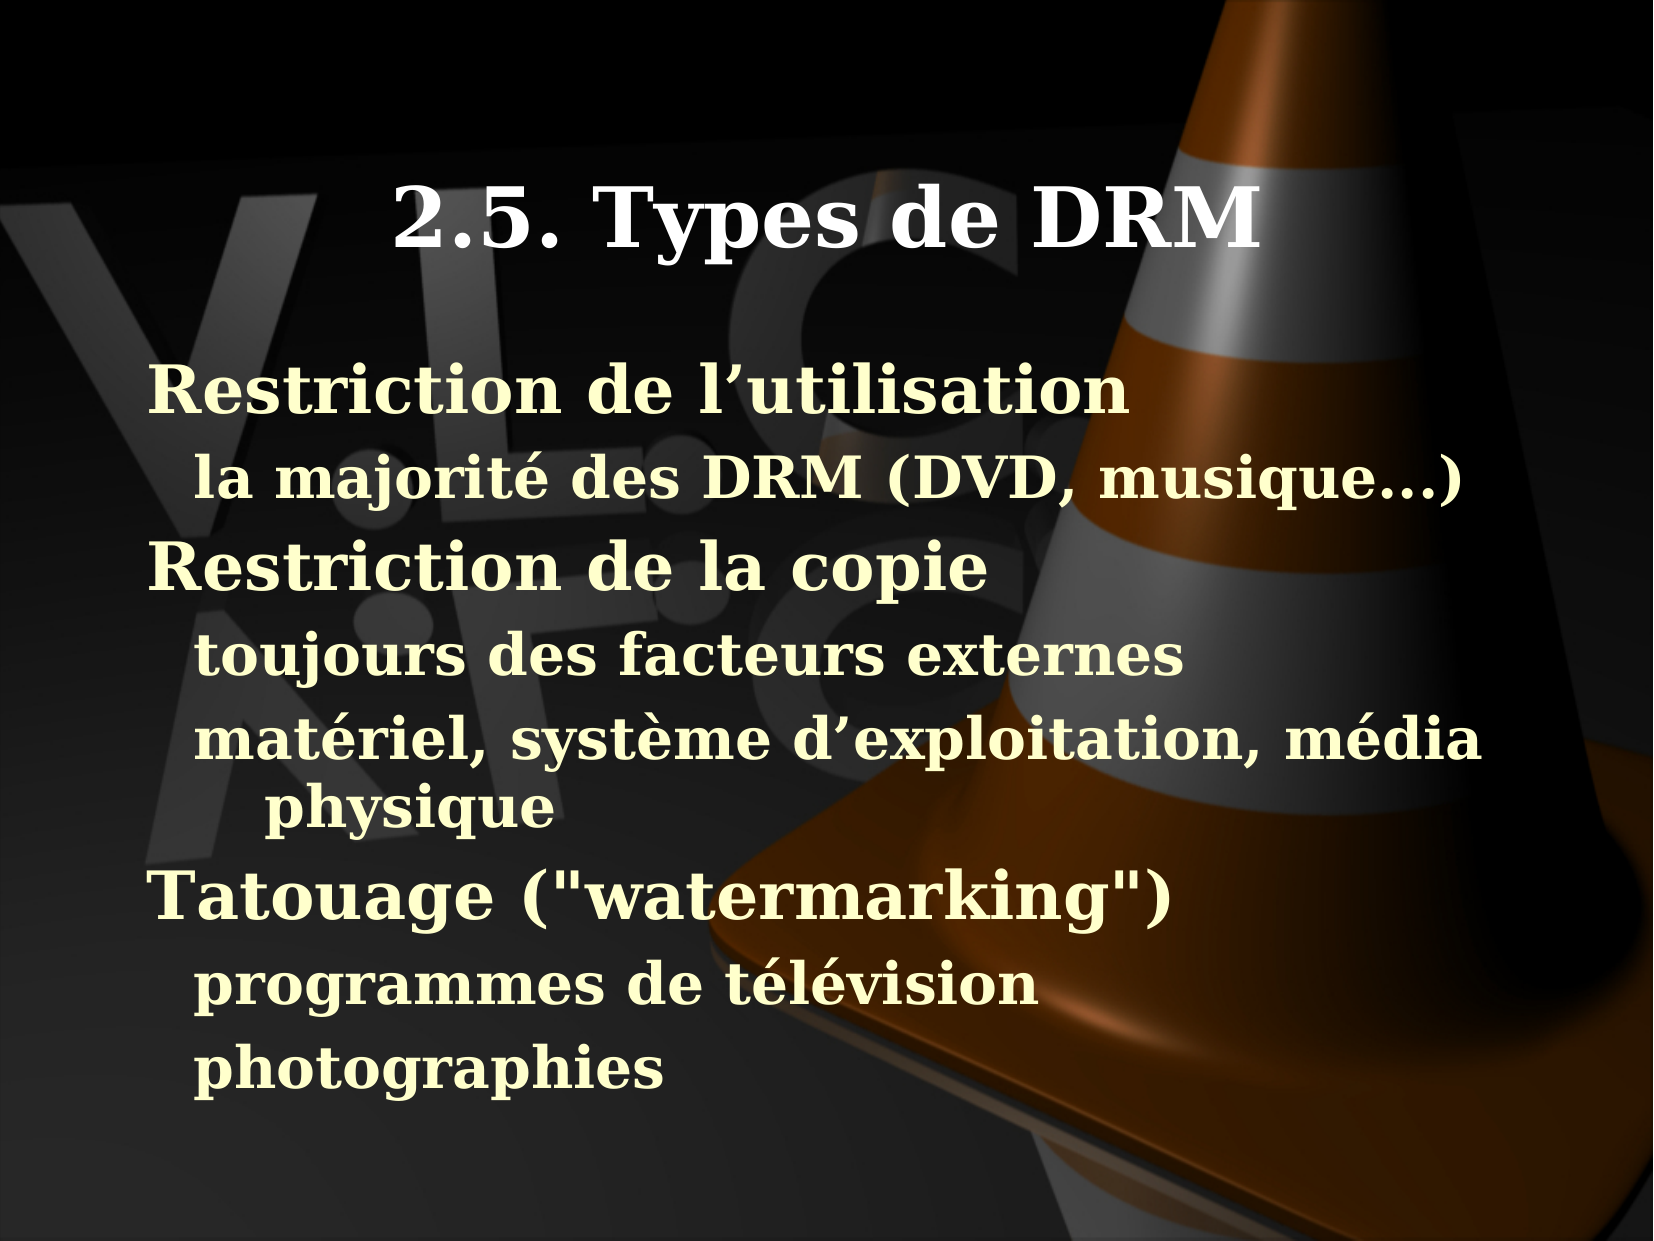

# 2.5. Types de DRM
Restriction de l’utilisation
la majorité des DRM (DVD, musique...)
Restriction de la copie
toujours des facteurs externes
matériel, système d’exploitation, média physique
Tatouage ("watermarking")
programmes de télévision
photographies